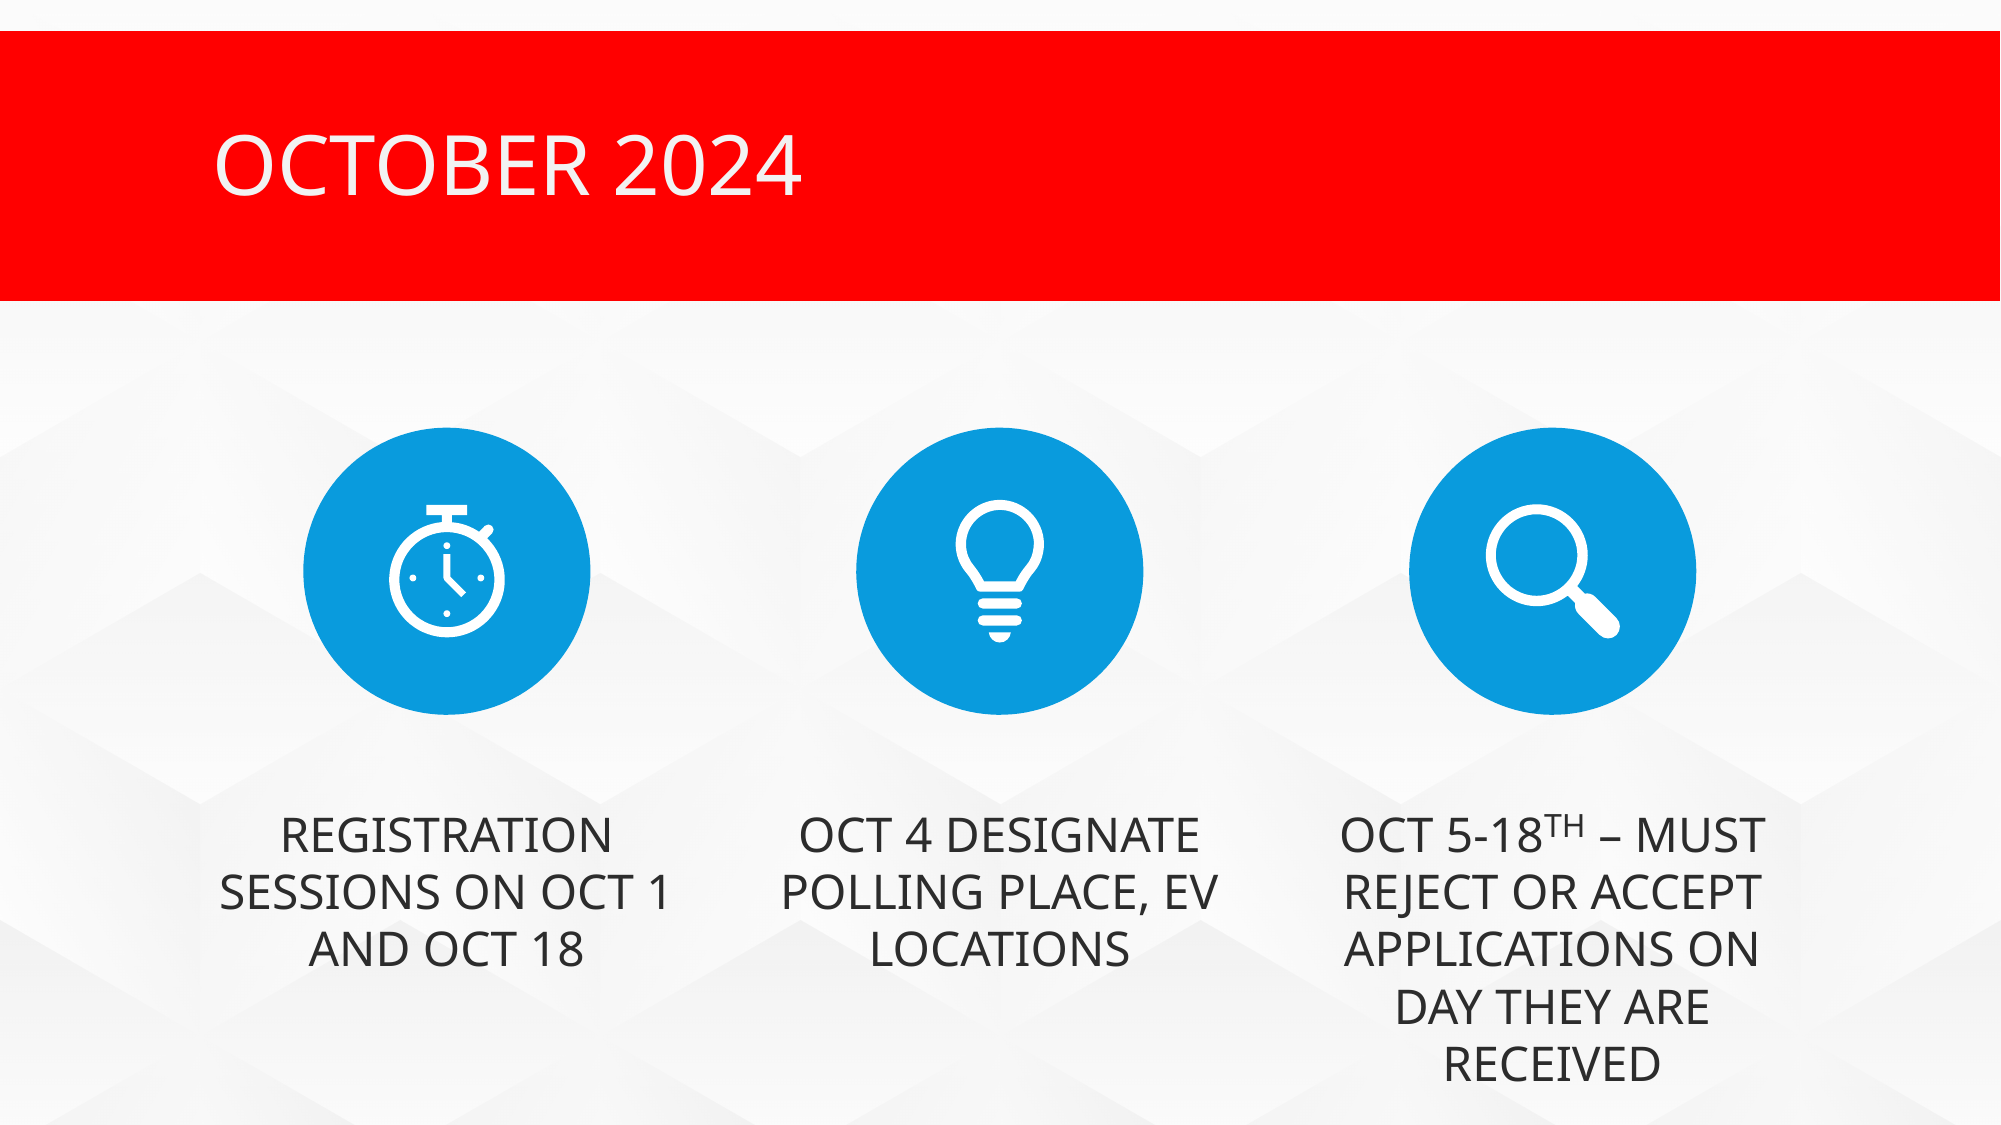

# October 2024
Registration sessions on oct 1 and oct 18
Oct 4 designate polling place, ev locations
Oct 5-18th – must reject or accept applications on day they are received